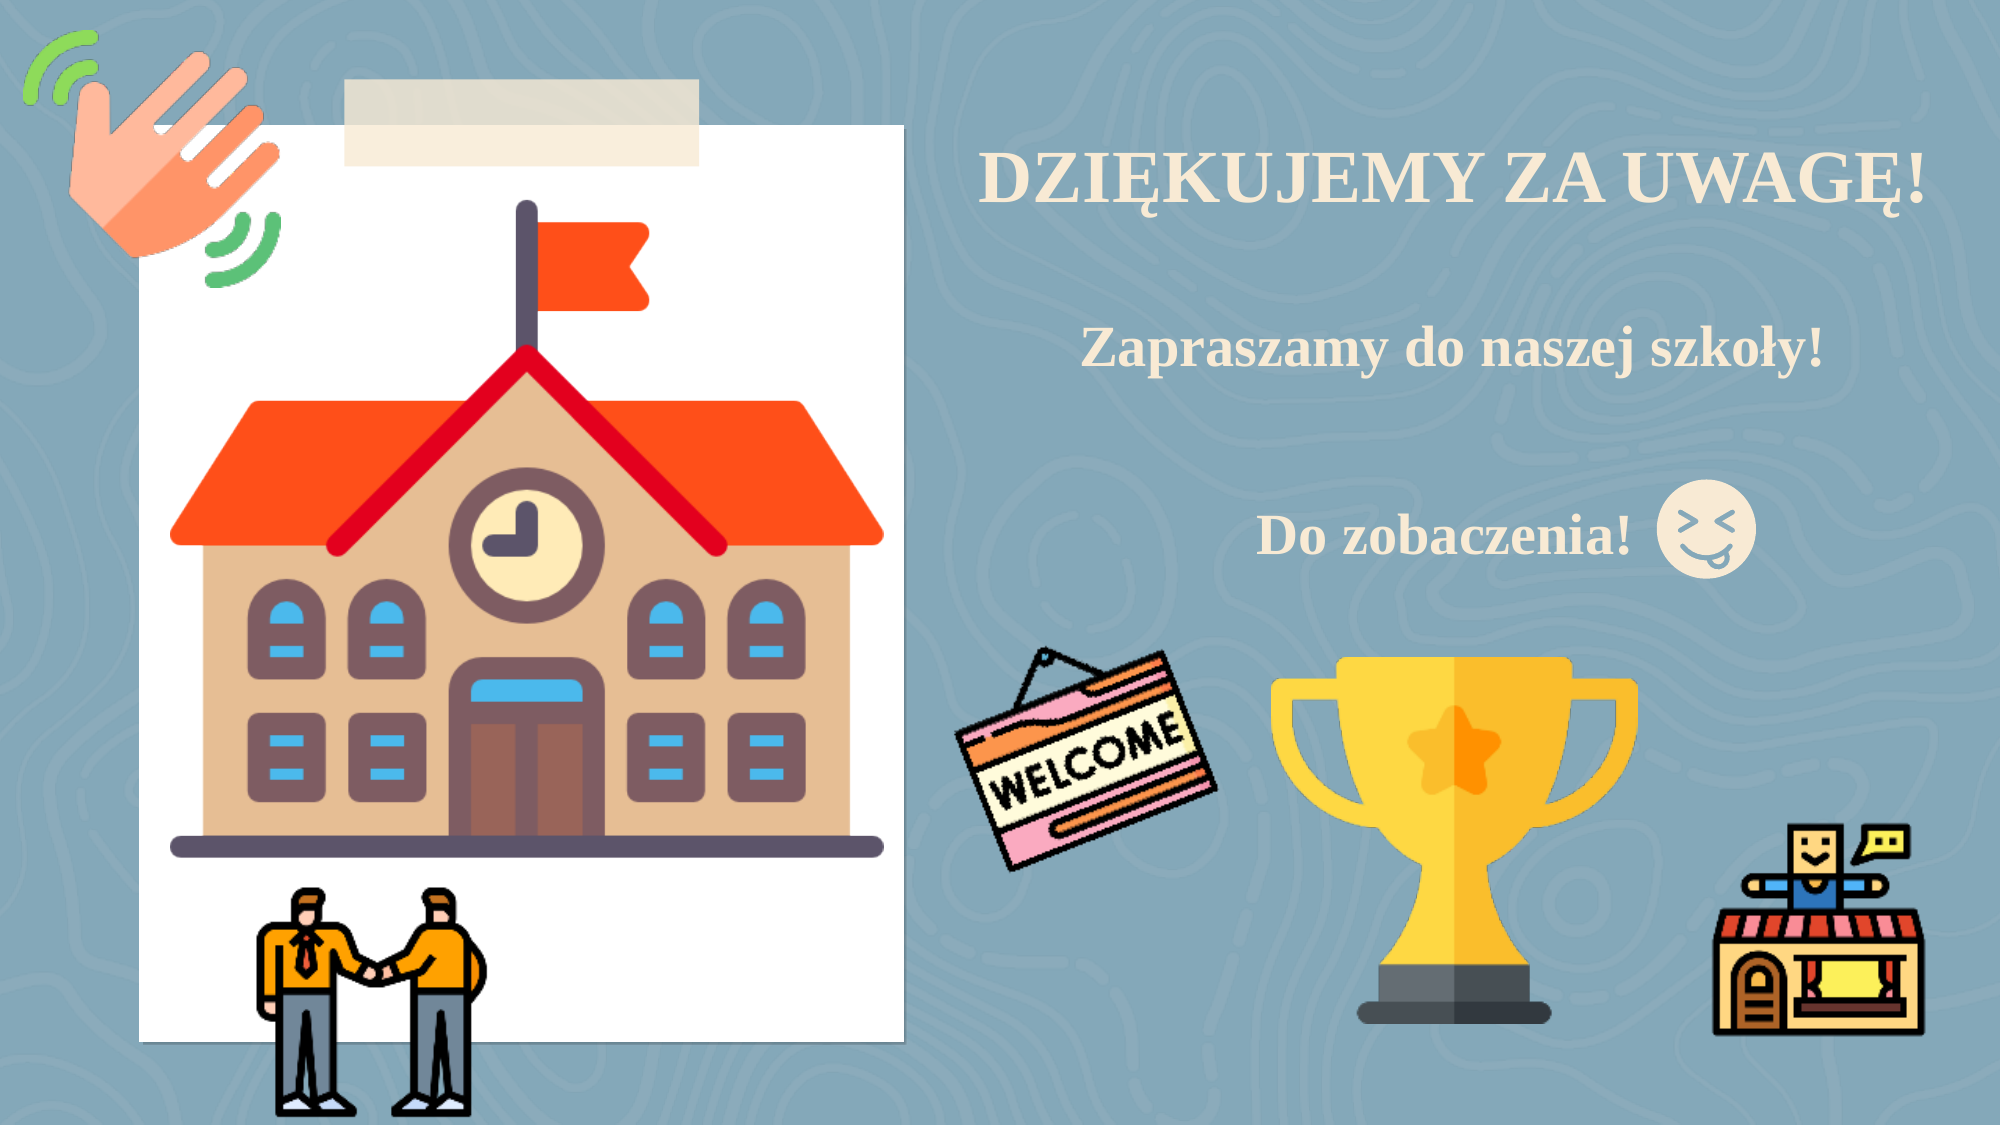

DZIĘKUJEMY ZA UWAGĘ!
# Zapraszamy do naszej szkoły! Do zobaczenia!